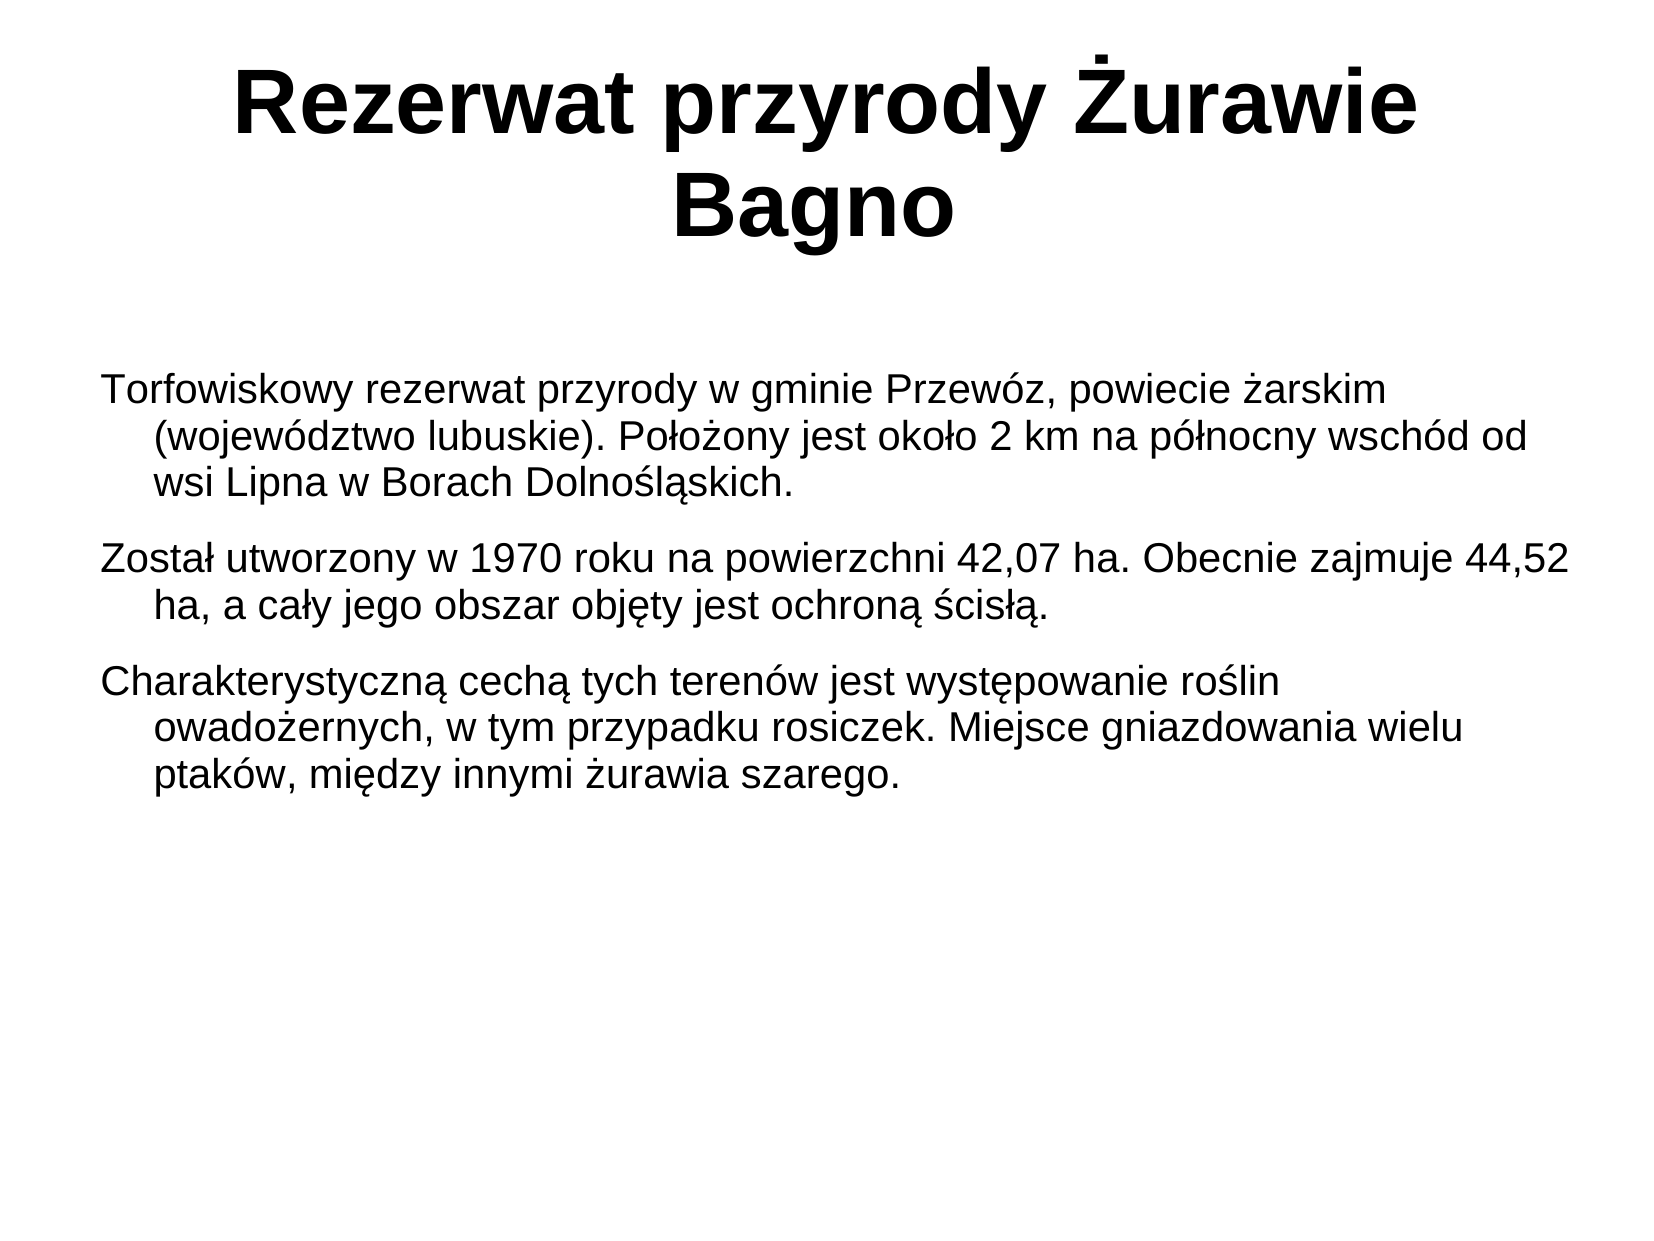

# Rezerwat przyrody Żurawie Bagno
Torfowiskowy rezerwat przyrody w gminie Przewóz, powiecie żarskim (województwo lubuskie). Położony jest około 2 km na północny wschód od wsi Lipna w Borach Dolnośląskich.
Został utworzony w 1970 roku na powierzchni 42,07 ha. Obecnie zajmuje 44,52 ha, a cały jego obszar objęty jest ochroną ścisłą.
Charakterystyczną cechą tych terenów jest występowanie roślin owadożernych, w tym przypadku rosiczek. Miejsce gniazdowania wielu ptaków, między innymi żurawia szarego.